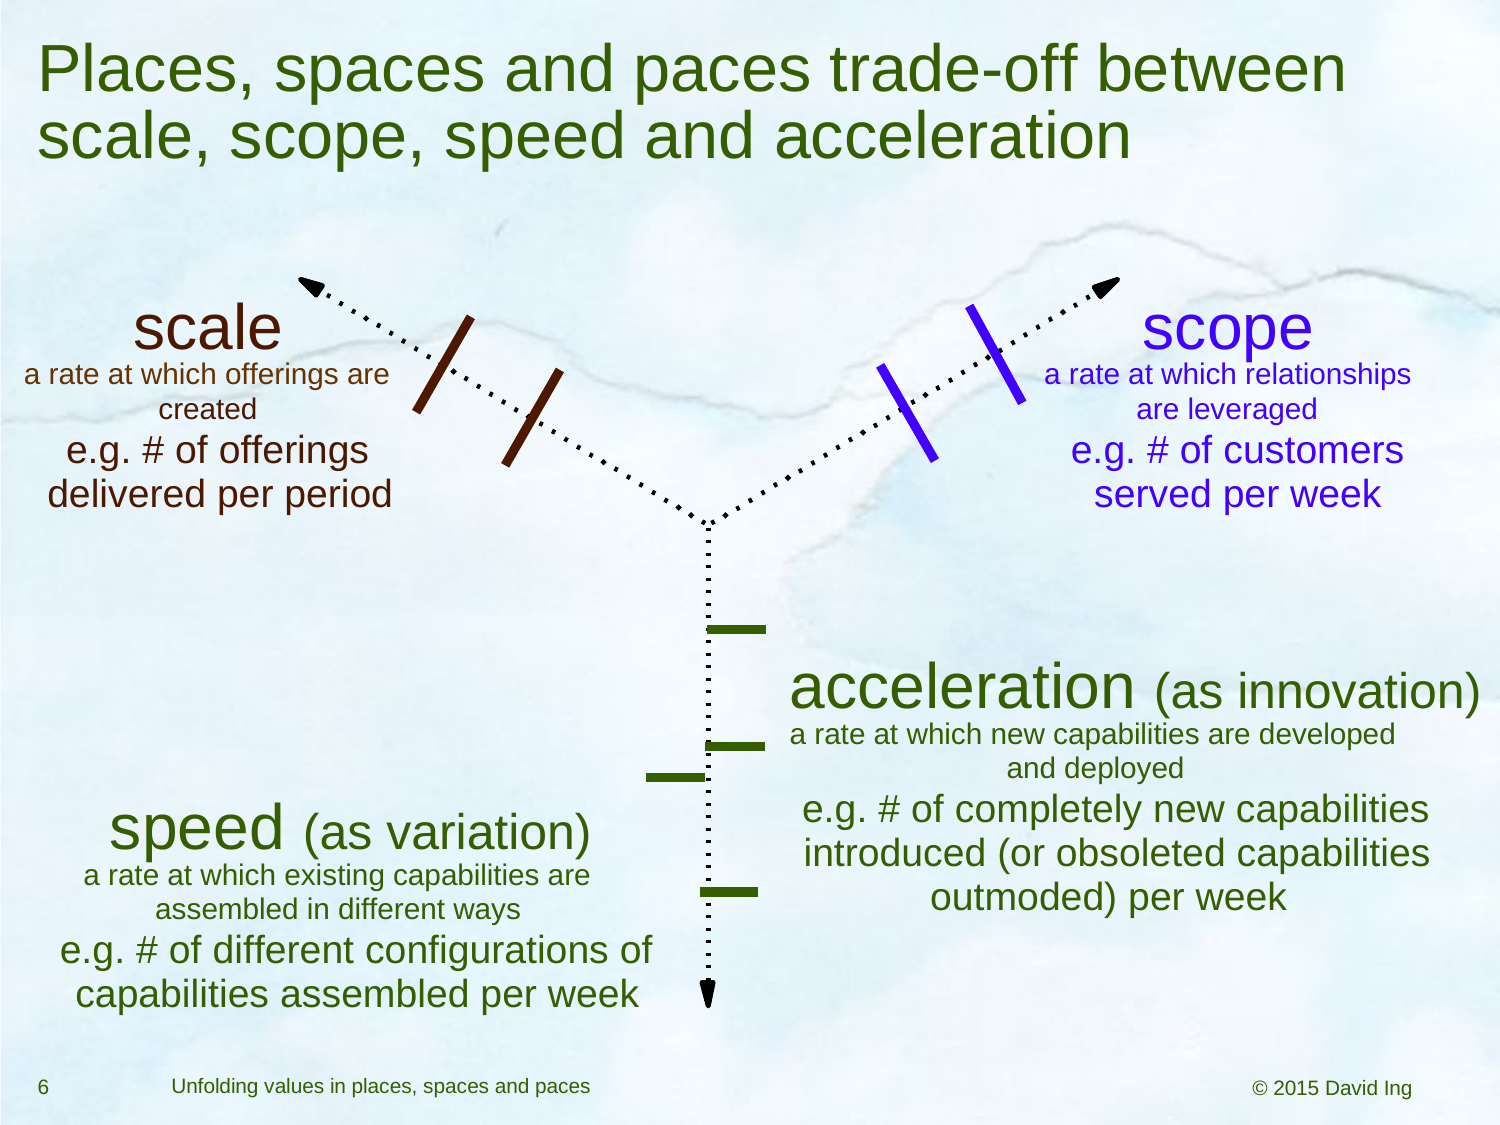

# Places, spaces and paces trade-off between scale, scope, speed and acceleration
scale
scope
a rate at which offerings are
a rate at which relationships
created
are leveraged
e.g. # of offerings
e.g. # of customers
delivered per period
served per week
acceleration (as innovation)
a rate at which new capabilities are developed
and deployed
e.g. # of completely new capabilities
speed (as variation)
introduced (or obsoleted capabilities
a rate at which existing capabilities are
outmoded) per week
assembled in different ways
e.g. # of different configurations of
capabilities assembled per week
Unfolding values in places, spaces and paces
6